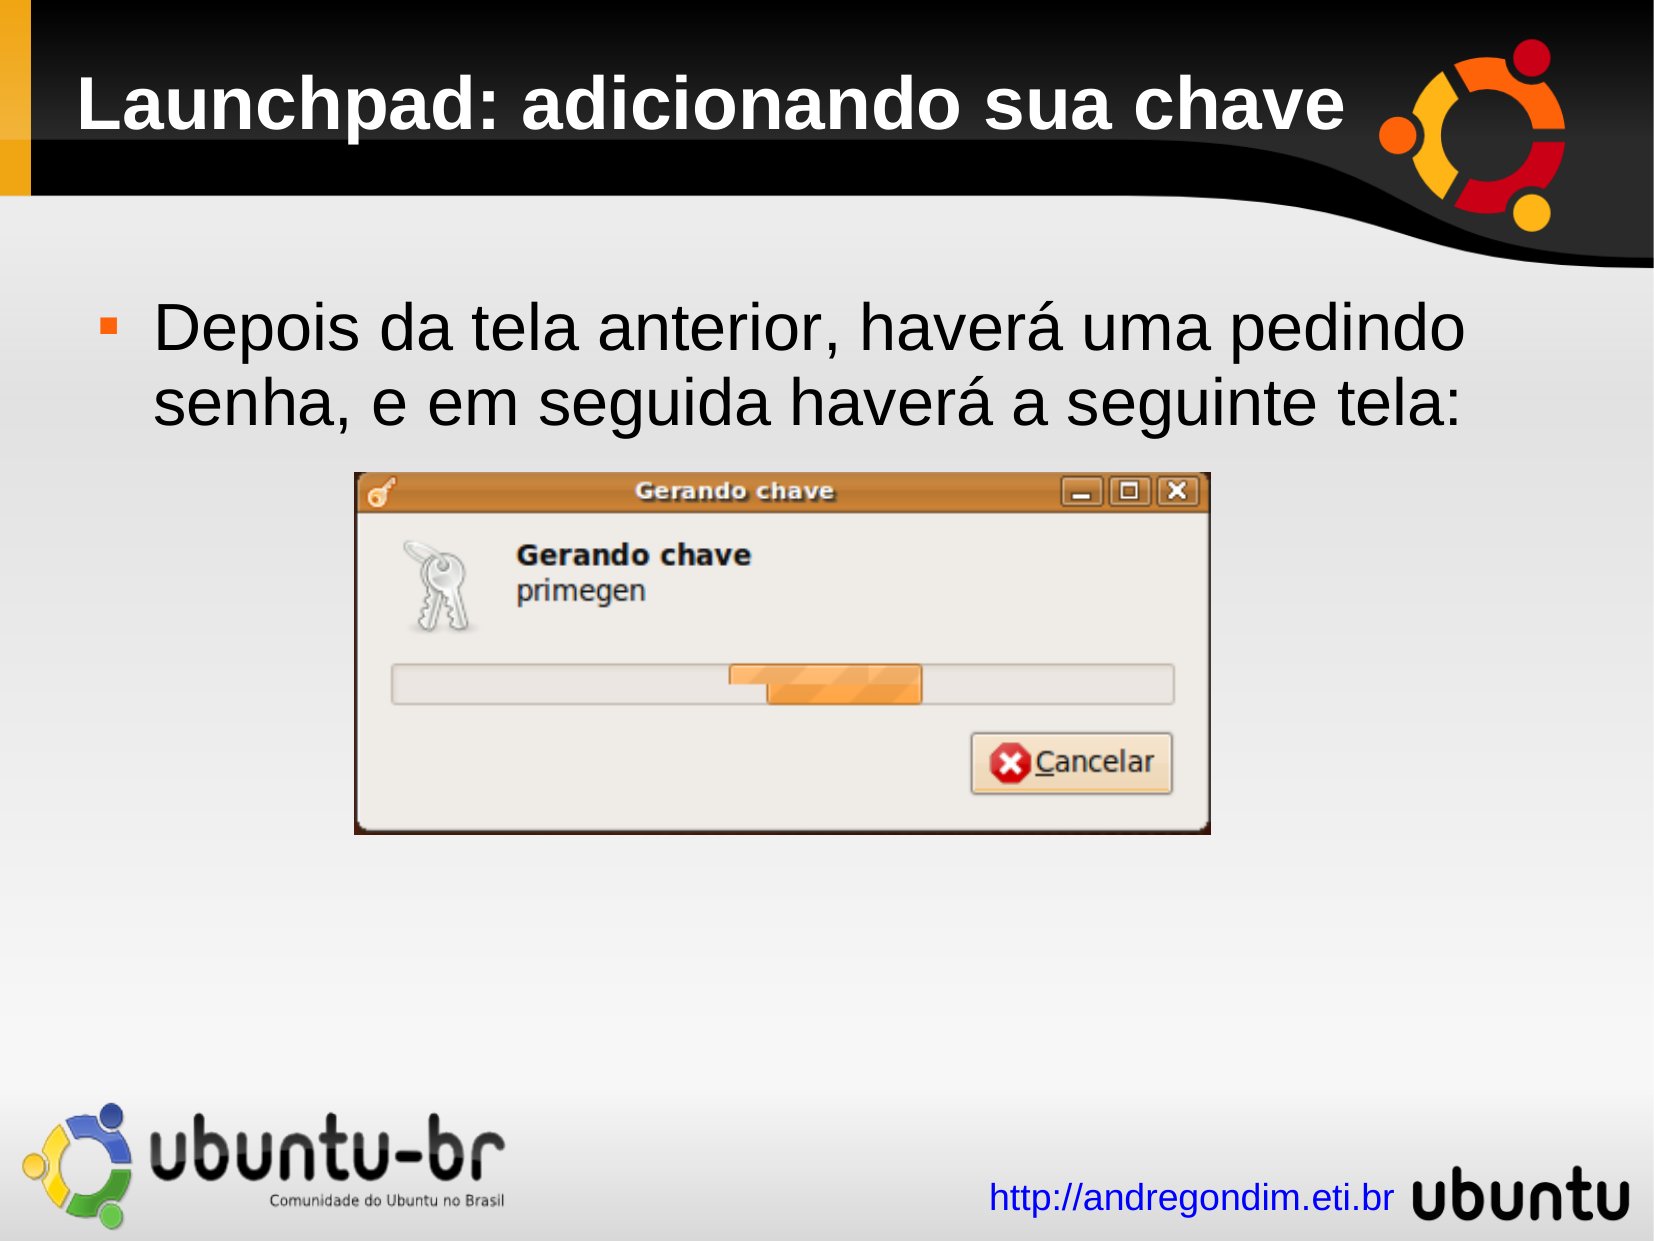

# Launchpad: adicionando sua chave
Depois da tela anterior, haverá uma pedindo senha, e em seguida haverá a seguinte tela: